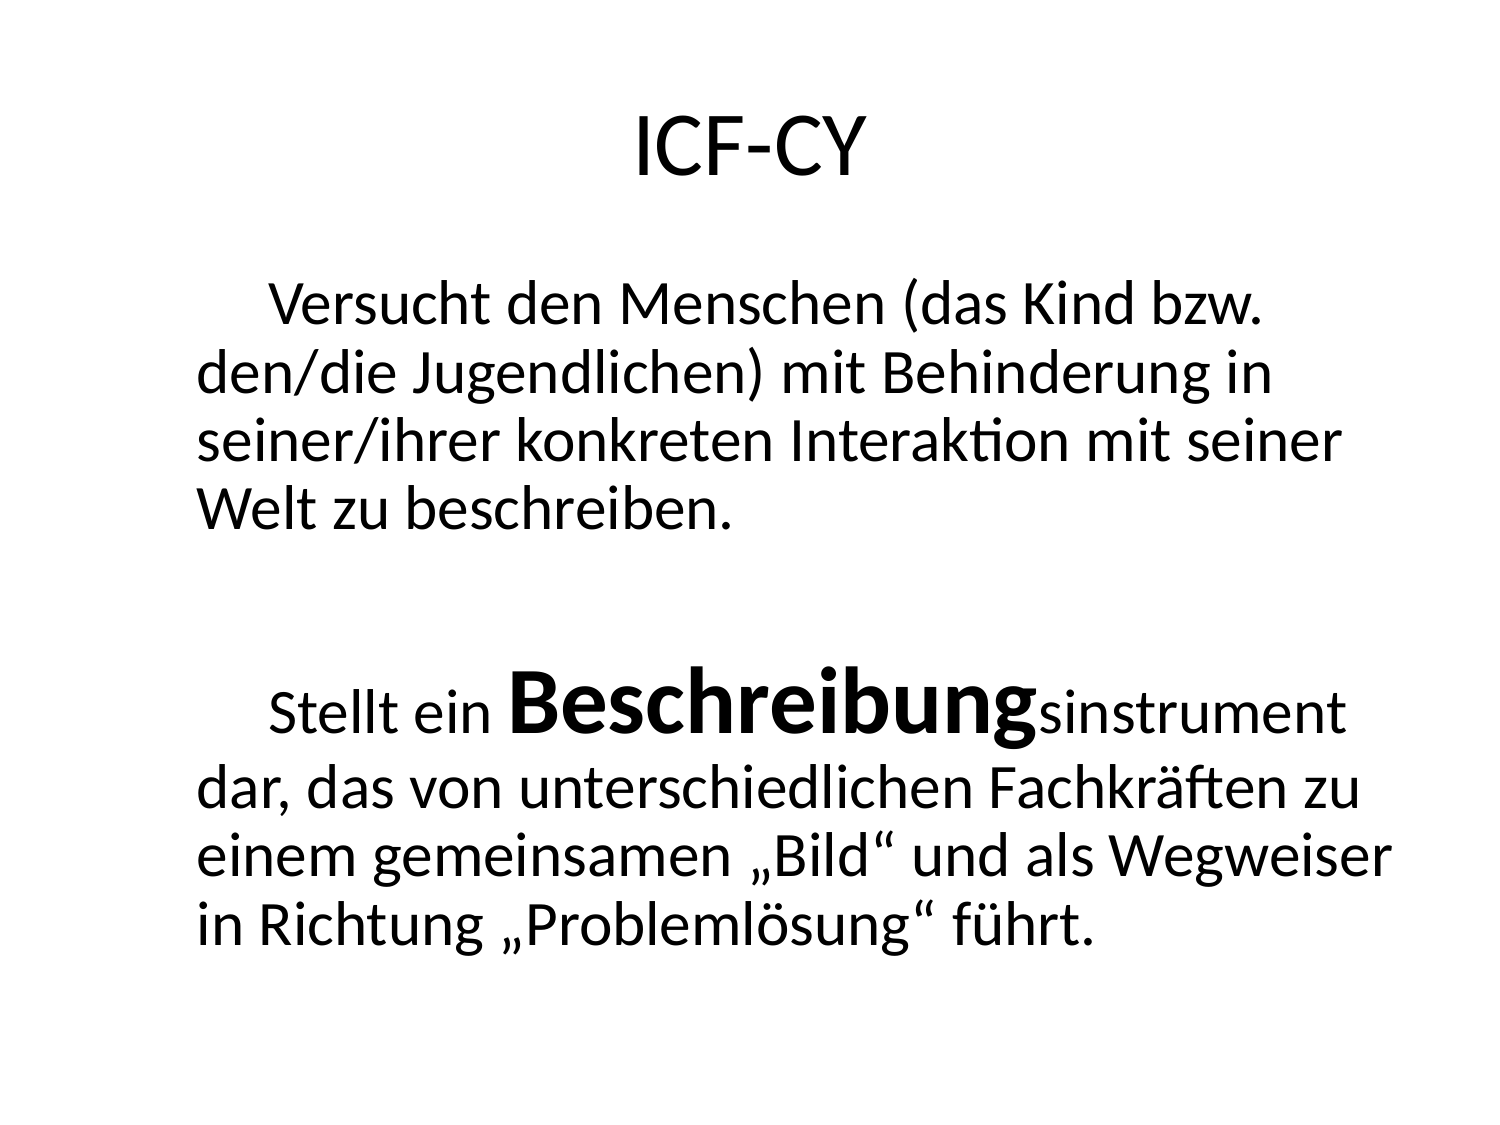

# ICF-CY
	Versucht den Menschen (das Kind bzw. den/die Jugendlichen) mit Behinderung in seiner/ihrer konkreten Interaktion mit seiner Welt zu beschreiben.
	Stellt ein Beschreibungsinstrument dar, das von unterschiedlichen Fachkräften zu einem gemeinsamen „Bild“ und als Wegweiser in Richtung „Problemlösung“ führt.